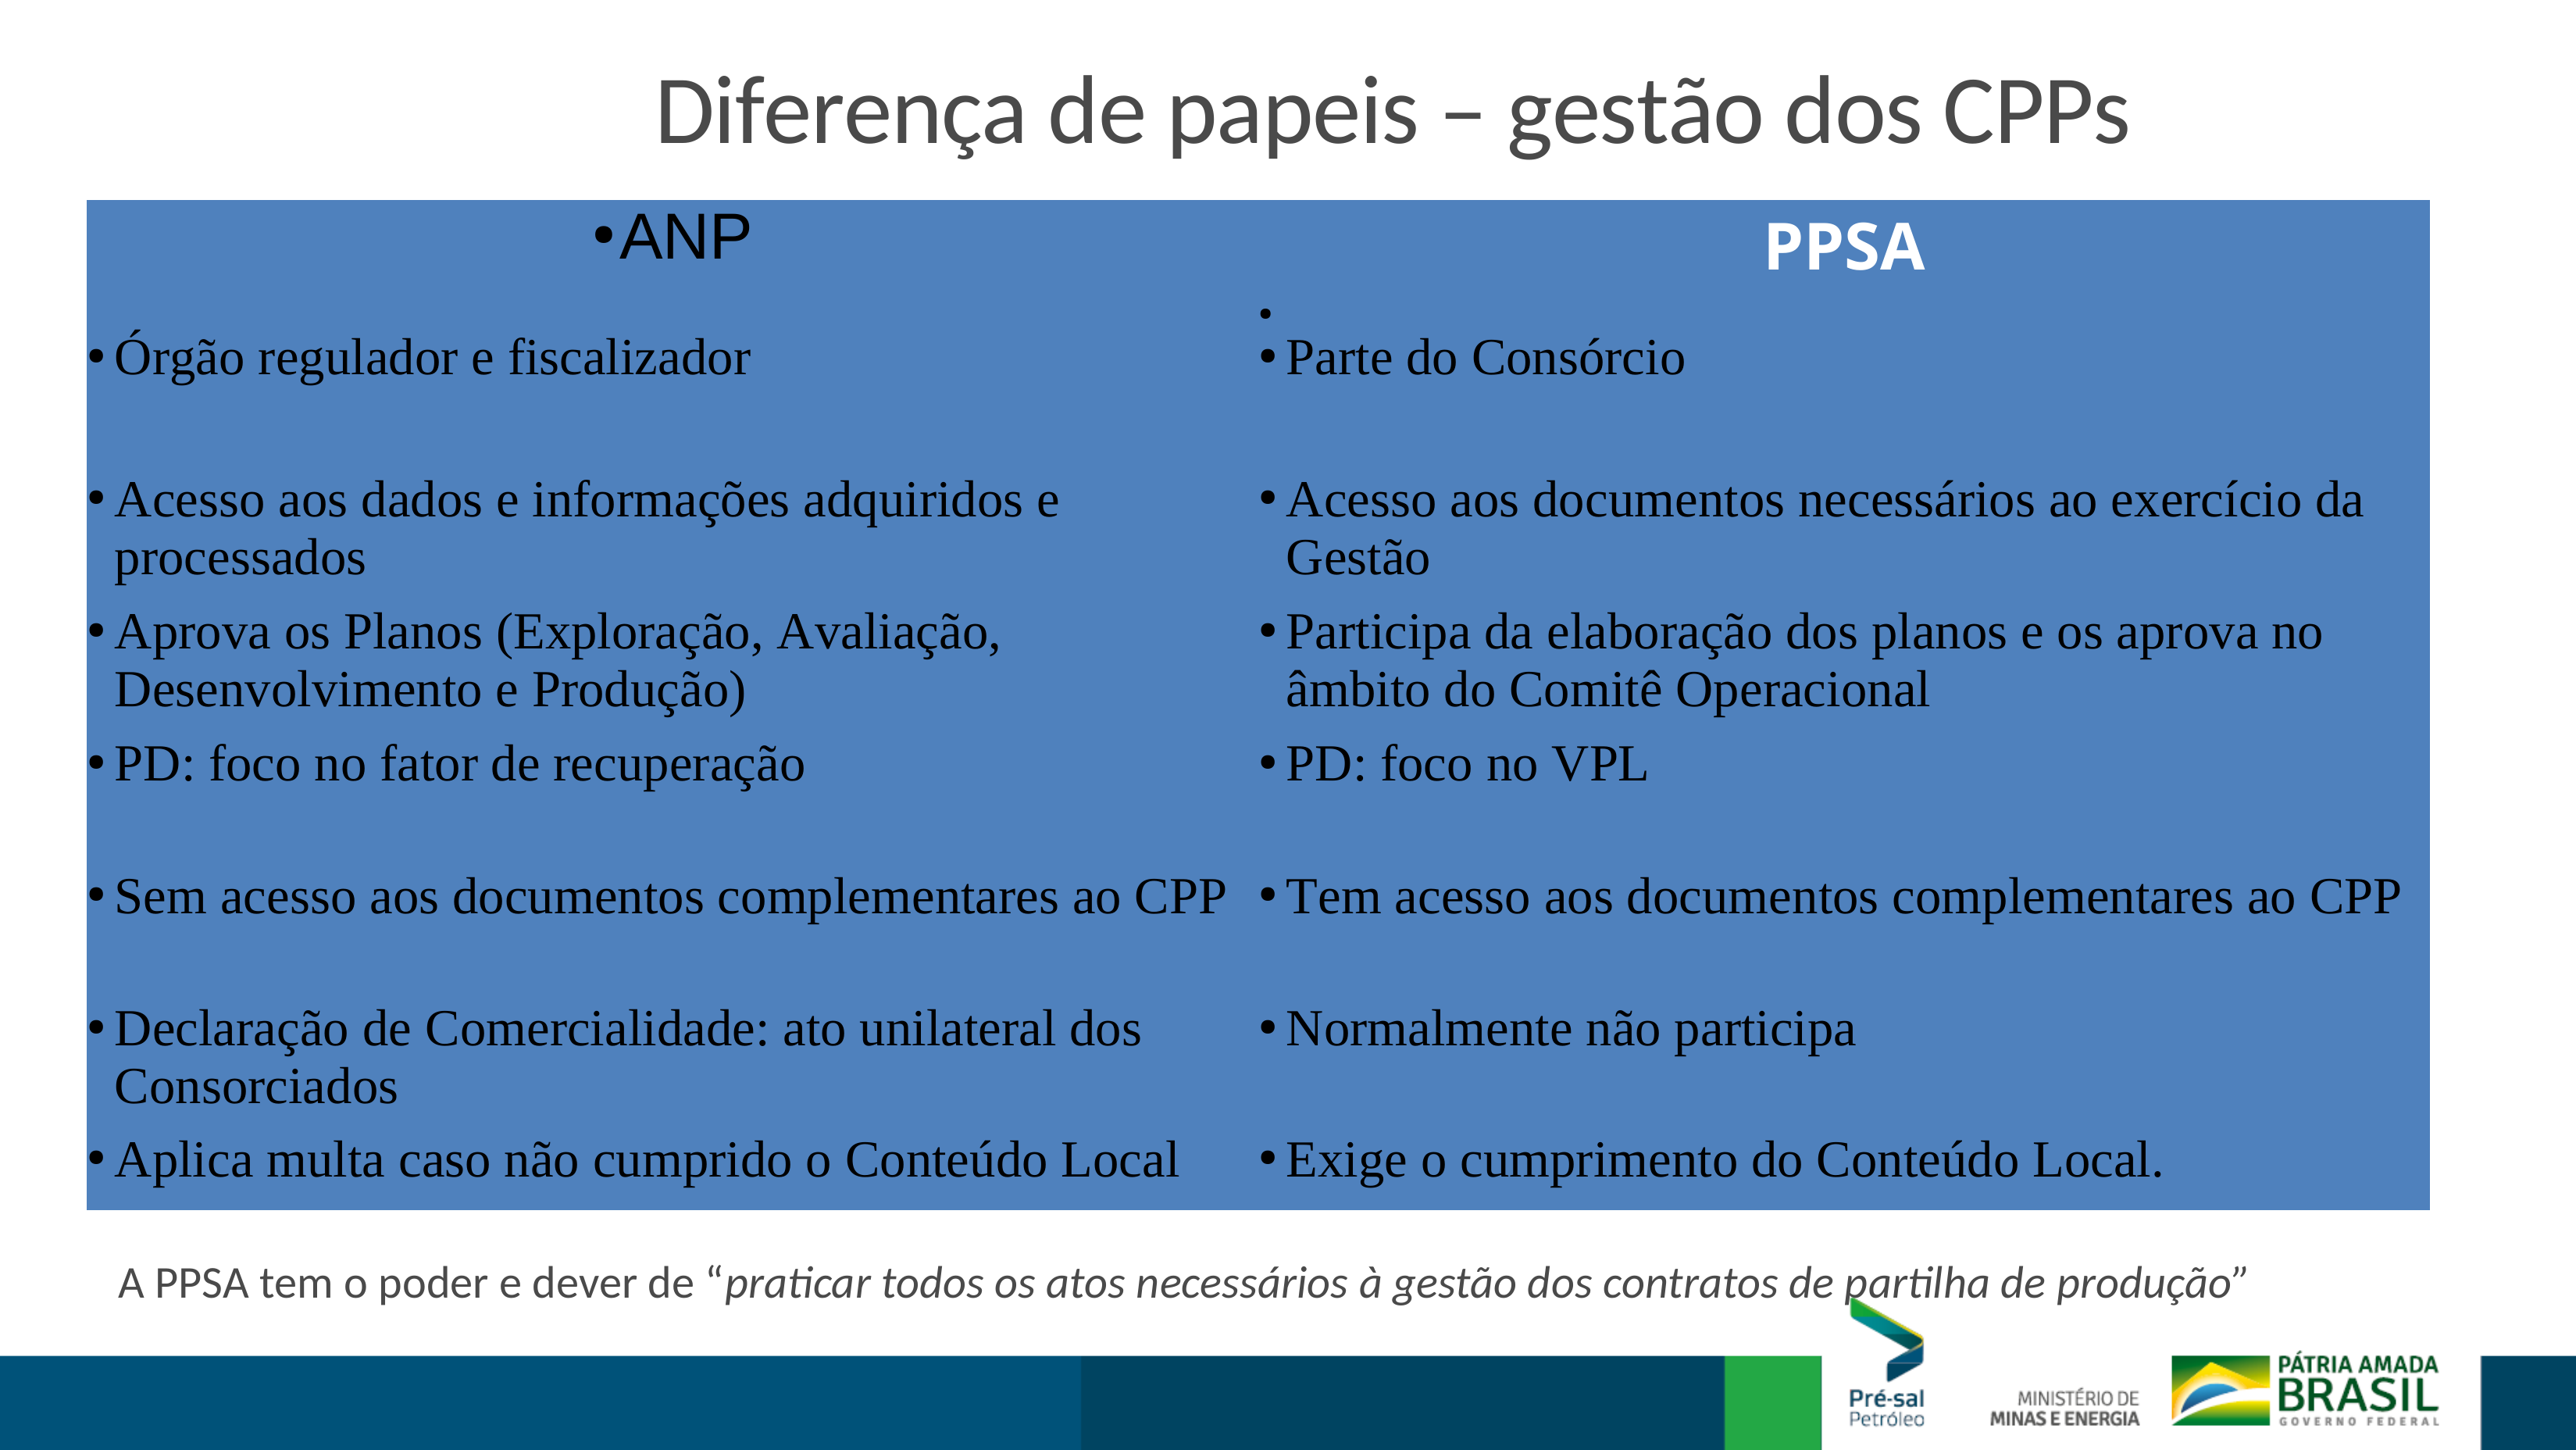

# Diferença de papeis – gestão dos CPPs
| ANP | PPSA |
| --- | --- |
| Órgão regulador e fiscalizador | Parte do Consórcio |
| Acesso aos dados e informações adquiridos e processados | Acesso aos documentos necessários ao exercício da Gestão |
| Aprova os Planos (Exploração, Avaliação, Desenvolvimento e Produção) | Participa da elaboração dos planos e os aprova no âmbito do Comitê Operacional |
| PD: foco no fator de recuperação | PD: foco no VPL |
| Sem acesso aos documentos complementares ao CPP | Tem acesso aos documentos complementares ao CPP |
| Declaração de Comercialidade: ato unilateral dos Consorciados | Normalmente não participa |
| Aplica multa caso não cumprido o Conteúdo Local | Exige o cumprimento do Conteúdo Local. |
A PPSA tem o poder e dever de “praticar todos os atos necessários à gestão dos contratos de partilha de produção”